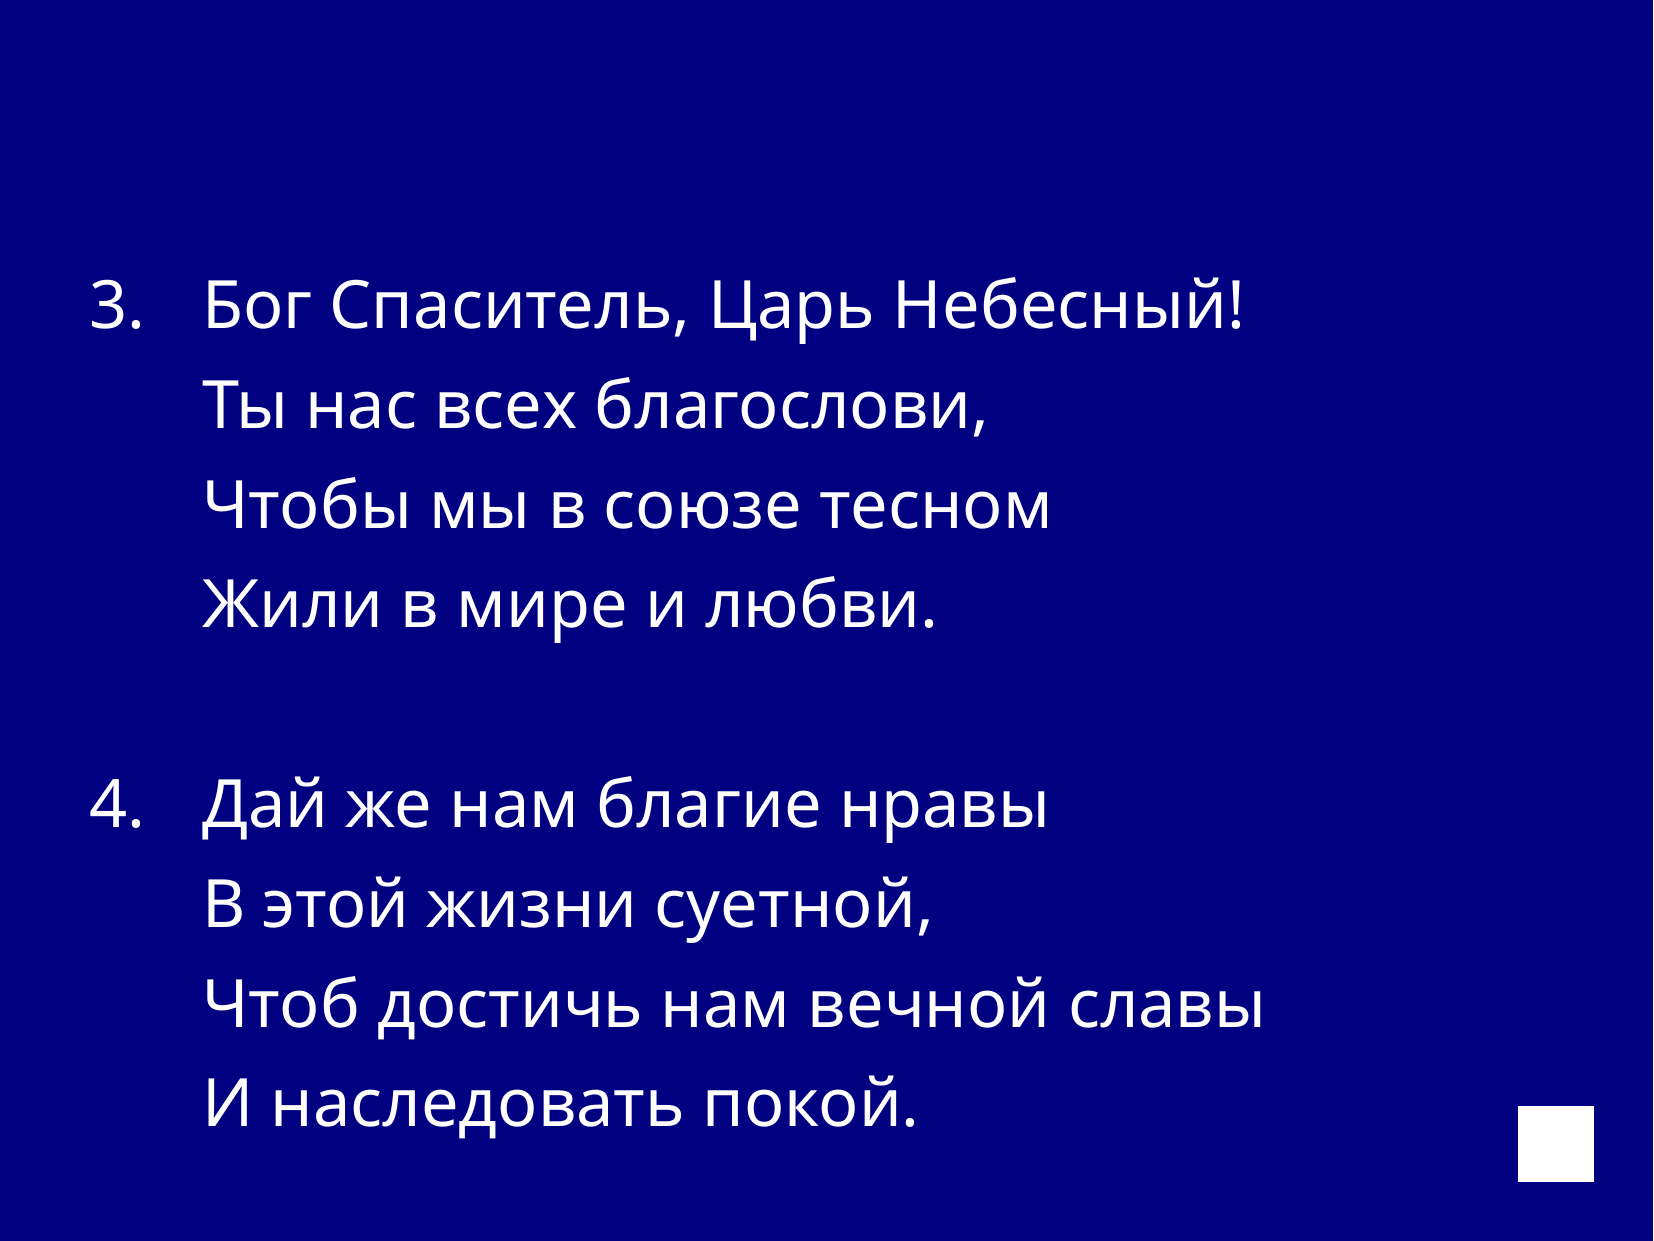

3.	Бог Спаситель, Царь Небесный!
	Ты нас всех благослови,
	Чтобы мы в союзе тесном
	Жили в мире и любви.
4.	Дай же нам благие нравы
	В этой жизни суетной,
	Чтоб достичь нам вечной славы
	И наследовать покой.